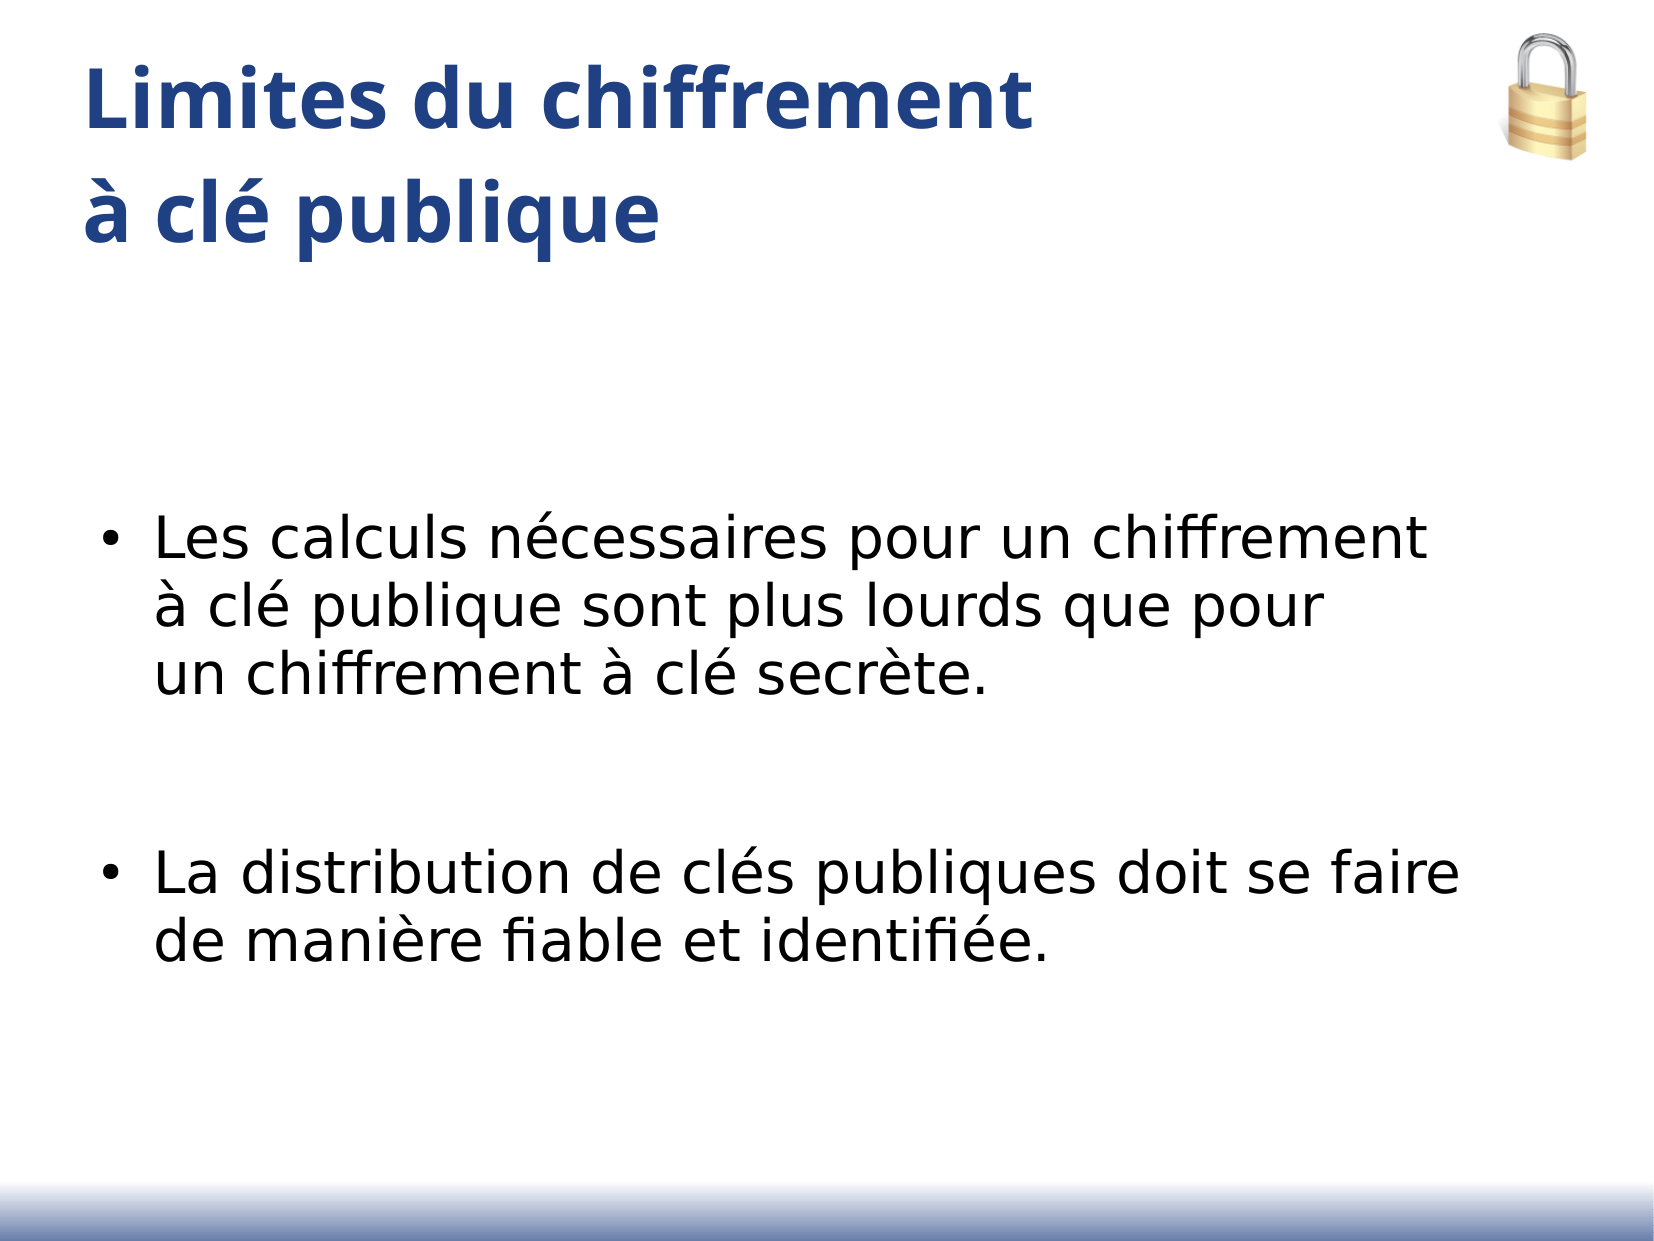

# Limites du chiffrement à clé publique
Les calculs nécessaires pour un chiffrement
à clé publique sont plus lourds que pour
un chiffrement à clé secrète.
La distribution de clés publiques doit se faire
de manière fiable et identifiée.